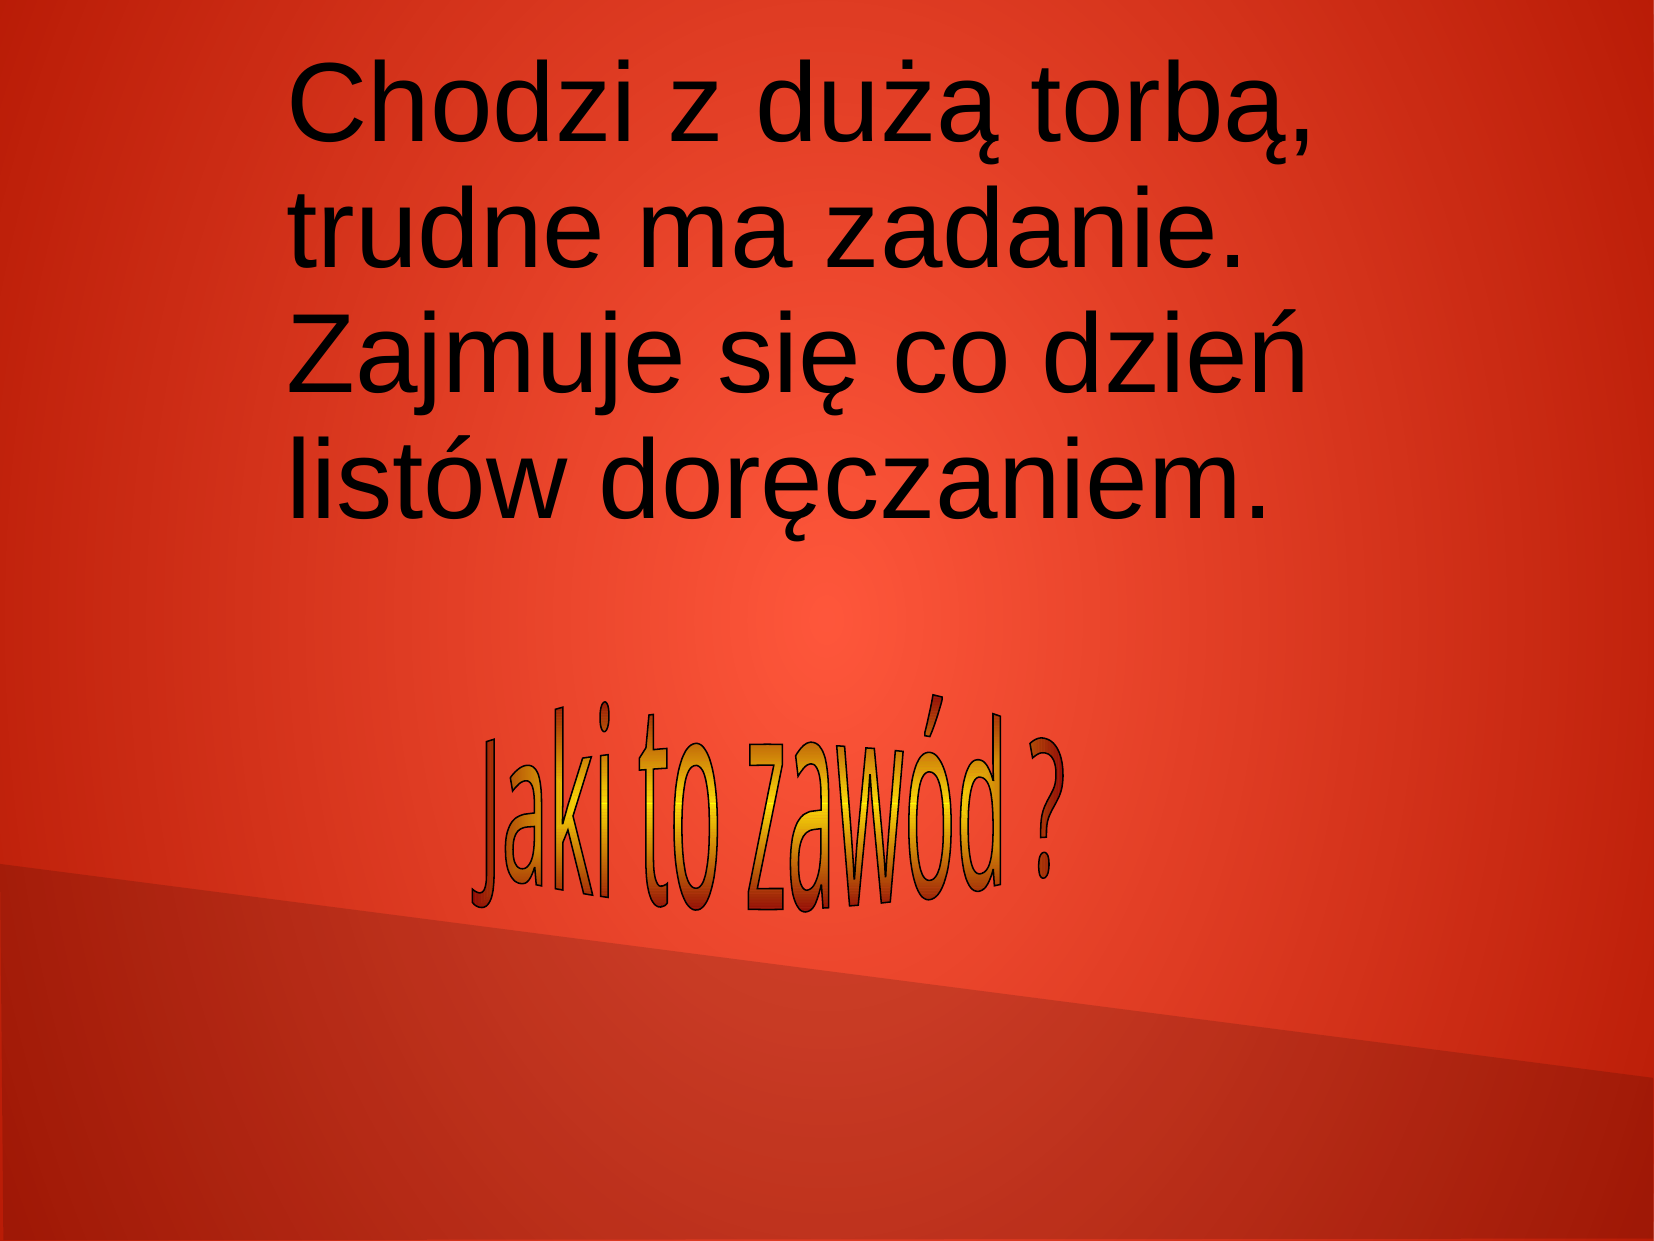

Chodzi z dużą torbą,
trudne ma zadanie.
Zajmuje się co dzień
listów doręczaniem.
Jaki to zawód ?